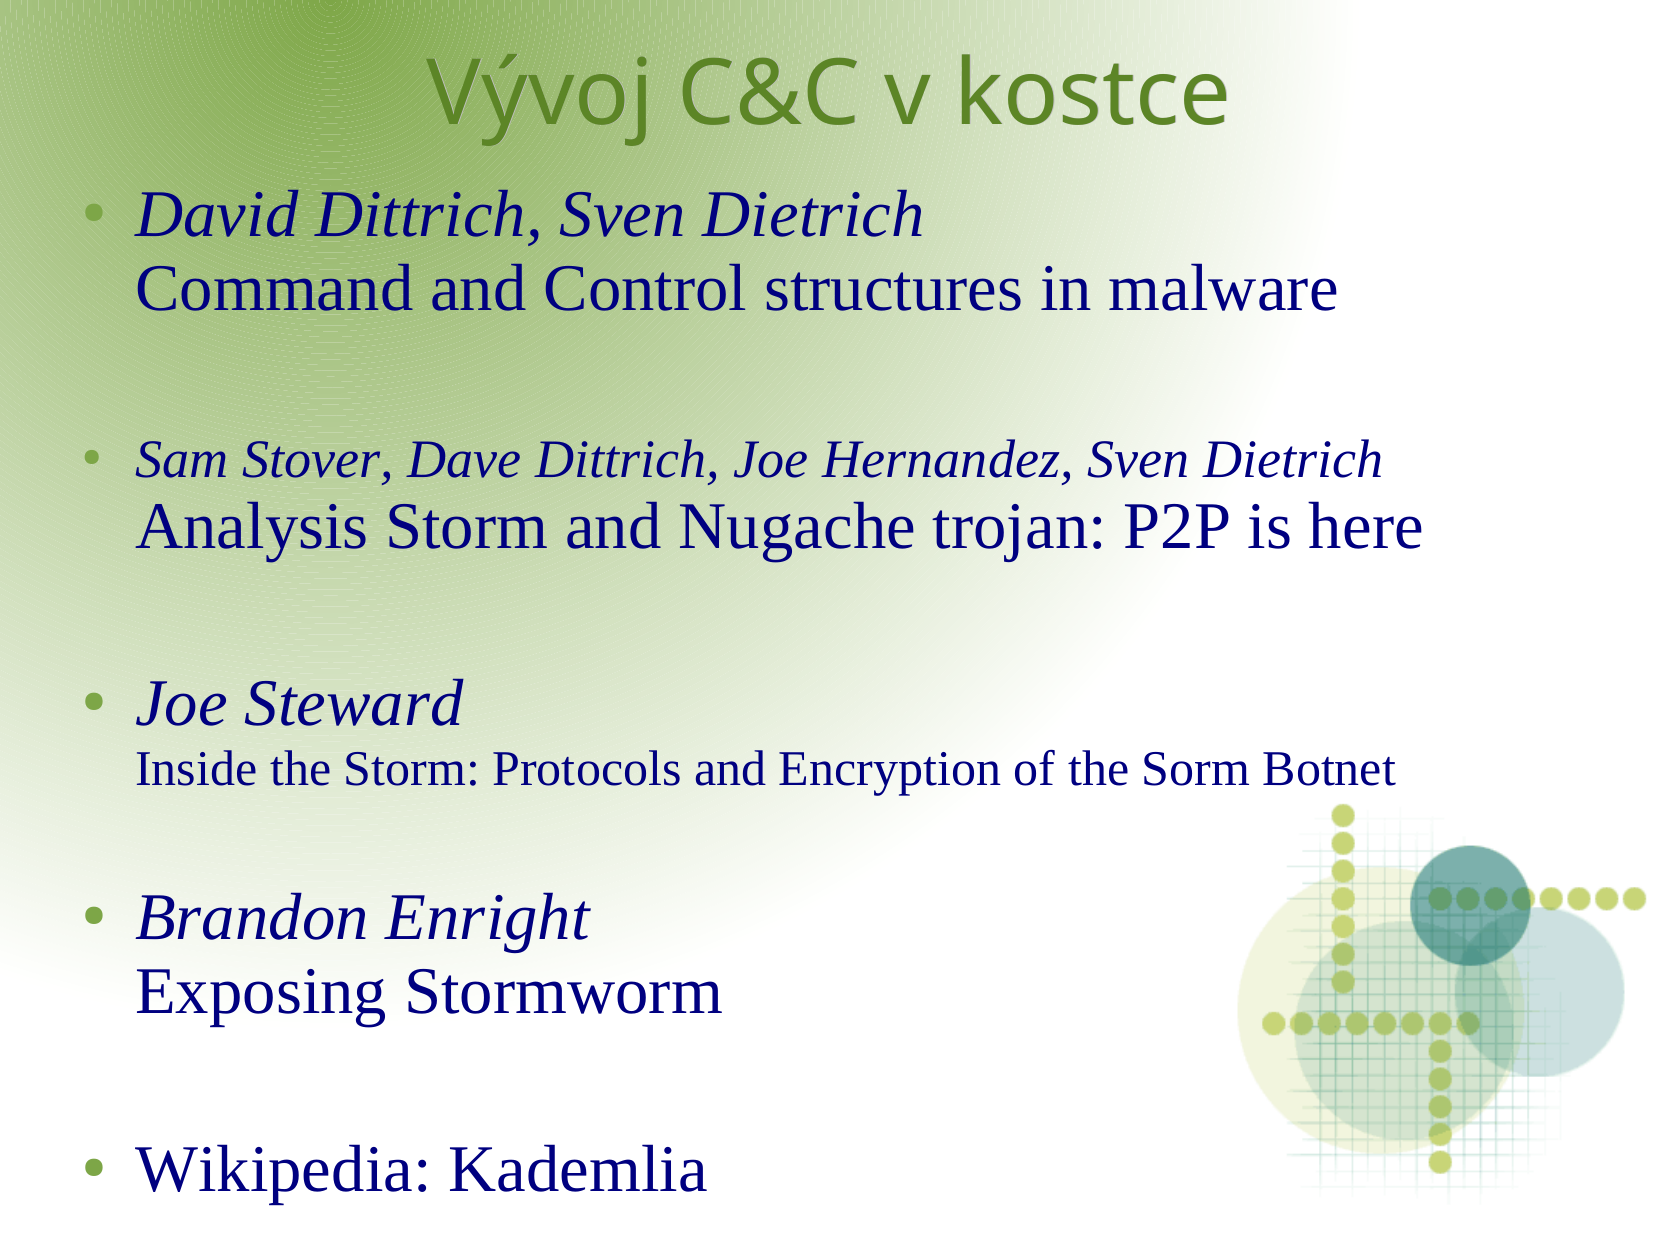

# Vývoj C&C v kostce
David Dittrich, Sven Dietrich
Command and Control structures in malware
Sam Stover, Dave Dittrich, Joe Hernandez, Sven Dietrich
Analysis Storm and Nugache trojan: P2P is here
Joe Steward
Inside the Storm: Protocols and Encryption of the Sorm Botnet
Brandon Enright
Exposing Stormworm
Wikipedia: Kademlia